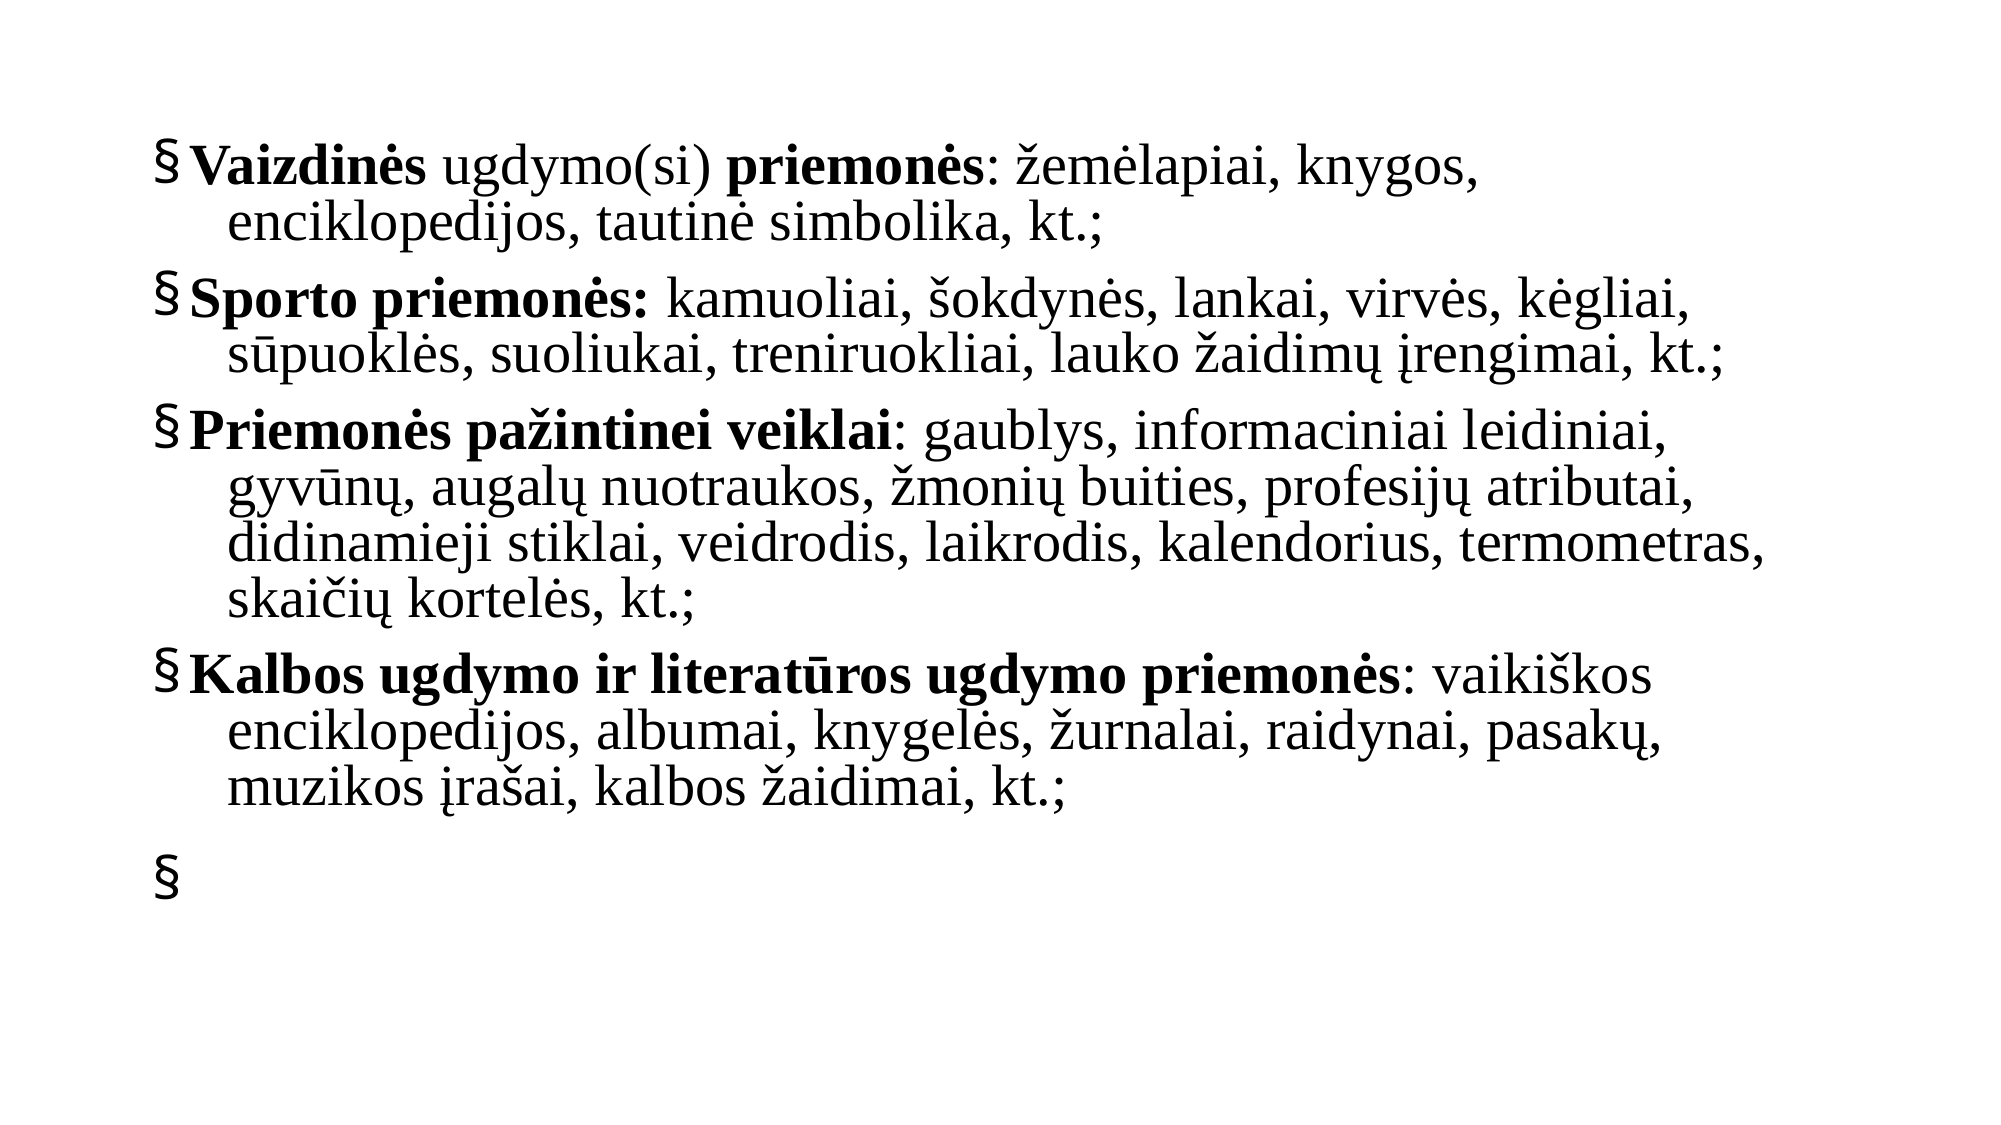

# Vaizdinės ugdymo(si) priemonės: žemėlapiai, knygos, enciklopedijos, tautinė simbolika, kt.;
Sporto priemonės: kamuoliai, šokdynės, lankai, virvės, kėgliai, sūpuoklės, suoliukai, treniruokliai, lauko žaidimų įrengimai, kt.;
Priemonės pažintinei veiklai: gaublys, informaciniai leidiniai, gyvūnų, augalų nuotraukos, žmonių buities, profesijų atributai, didinamieji stiklai, veidrodis, laikrodis, kalendorius, termometras, skaičių kortelės, kt.;
Kalbos ugdymo ir literatūros ugdymo priemonės: vaikiškos enciklopedijos, albumai, knygelės, žurnalai, raidynai, pasakų, muzikos įrašai, kalbos žaidimai, kt.;